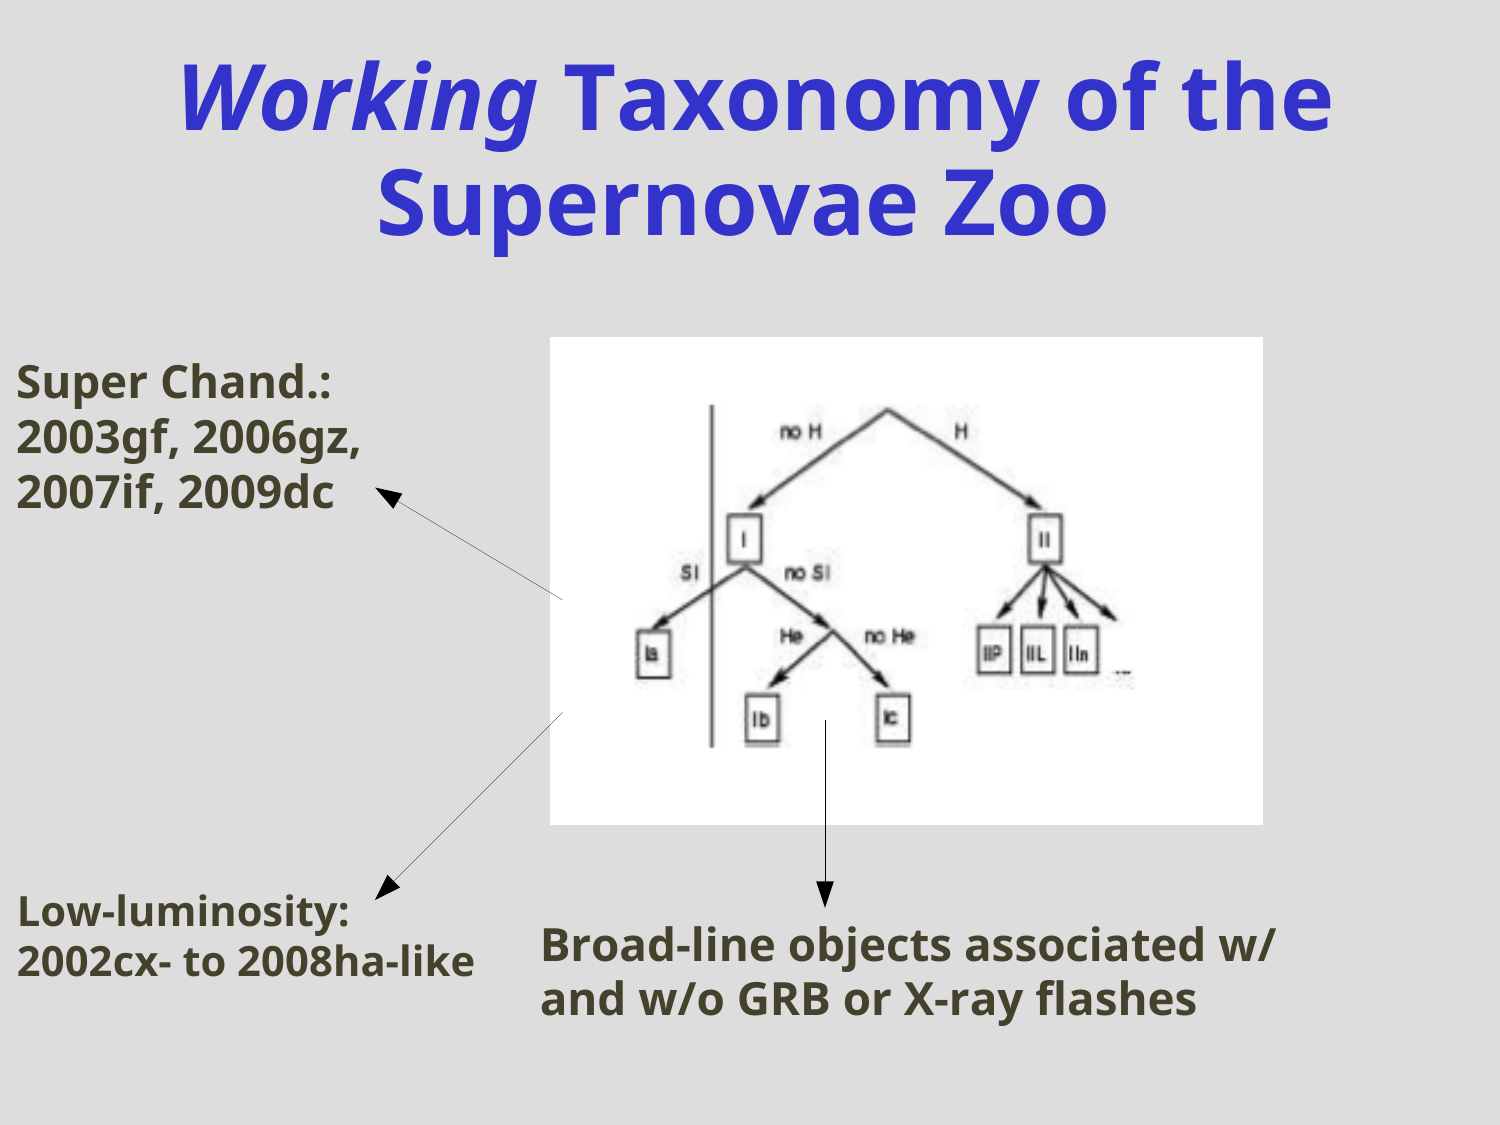

Working Taxonomy of the Supernovae Zoo
Super Chand.:
2003gf, 2006gz,
2007if, 2009dc
Low-luminosity:
2002cx- to 2008ha-like
Broad-line objects associated w/ and w/o GRB or X-ray flashes